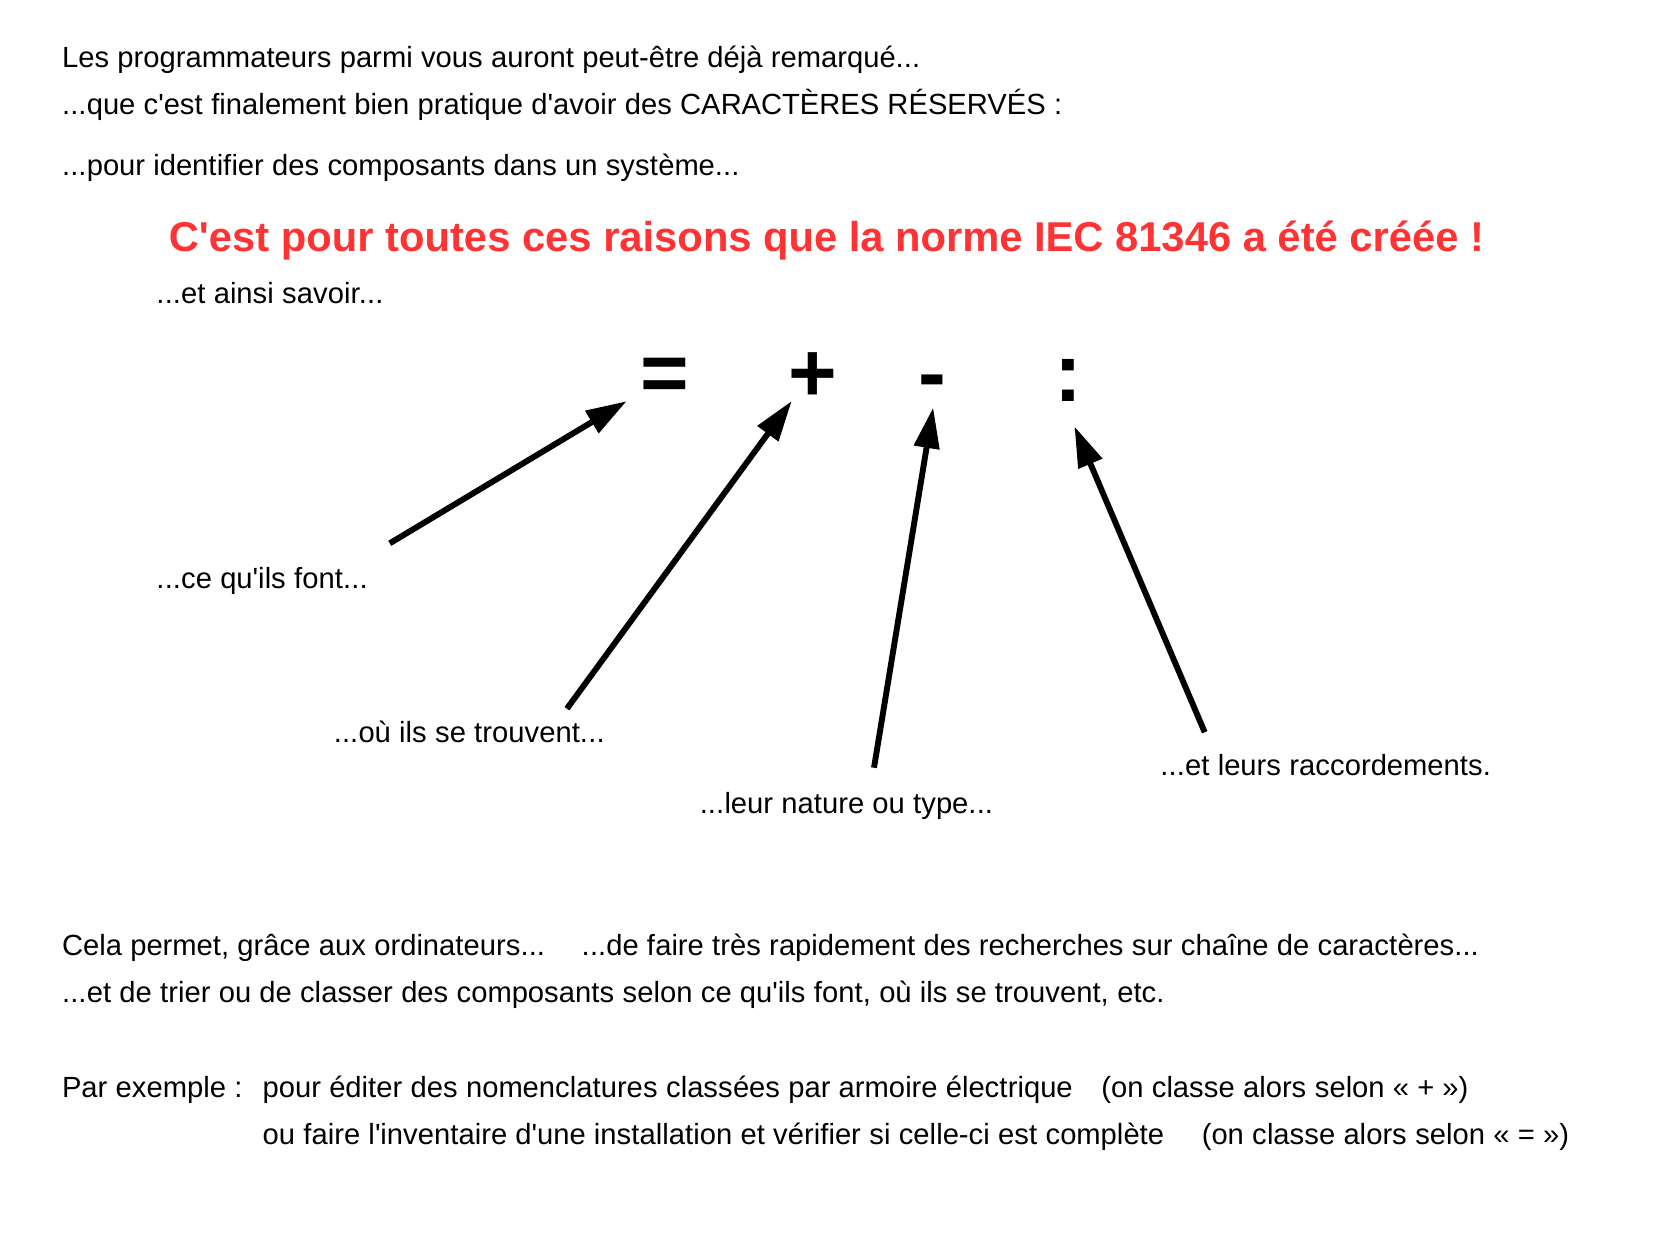

Les programmateurs parmi vous auront peut-être déjà remarqué...
...que c'est finalement bien pratique d'avoir des CARACTÈRES RÉSERVÉS :
...pour identifier des composants dans un système...
C'est pour toutes ces raisons que la norme IEC 81346 a été créée !
...et ainsi savoir...
=
+
-
:
...ce qu'ils font...
...où ils se trouvent...
...et leurs raccordements.
...leur nature ou type...
Cela permet, grâce aux ordinateurs...
...de faire très rapidement des recherches sur chaîne de caractères...
...et de trier ou de classer des composants selon ce qu'ils font, où ils se trouvent, etc.
Par exemple :
pour éditer des nomenclatures classées par armoire électrique
(on classe alors selon « + »)
ou faire l'inventaire d'une installation et vérifier si celle-ci est complète
(on classe alors selon « = »)